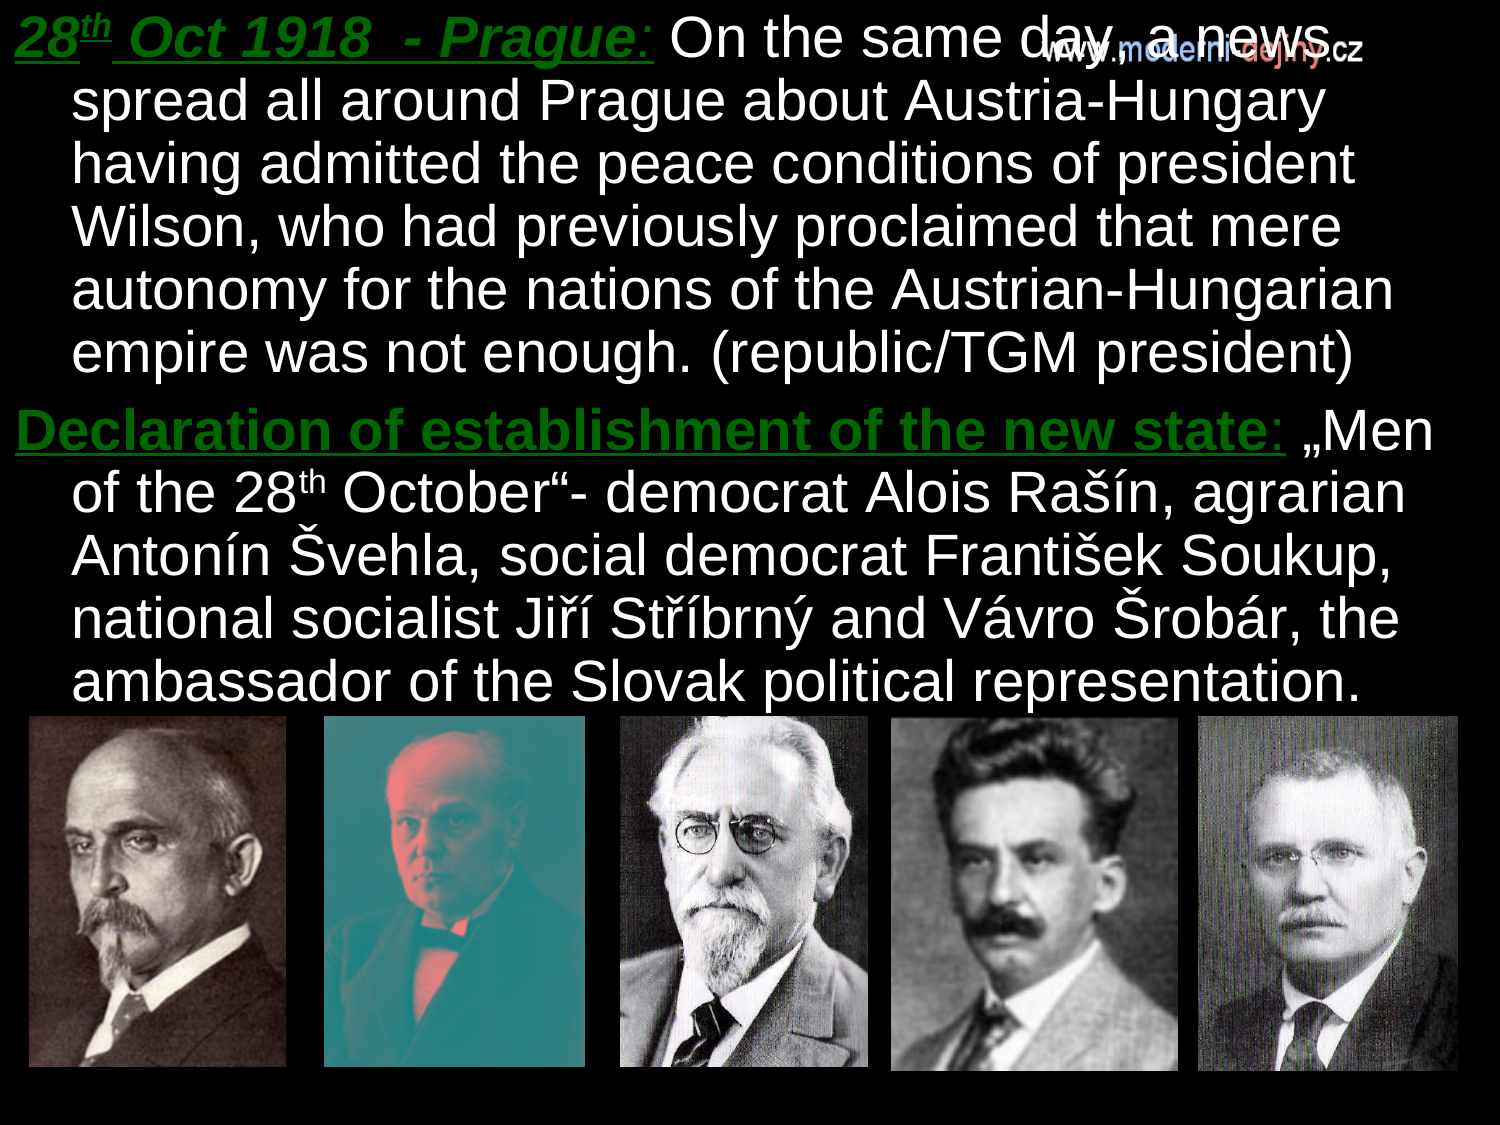

28th Oct 1918 - Prague: On the same day, a news spread all around Prague about Austria-Hungary having admitted the peace conditions of president Wilson, who had previously proclaimed that mere autonomy for the nations of the Austrian-Hungarian empire was not enough. (republic/TGM president)
Declaration of establishment of the new state: „Men of the 28th October“- democrat Alois Rašín, agrarian Antonín Švehla, social democrat František Soukup, national socialist Jiří Stříbrný and Vávro Šrobár, the ambassador of the Slovak political representation.